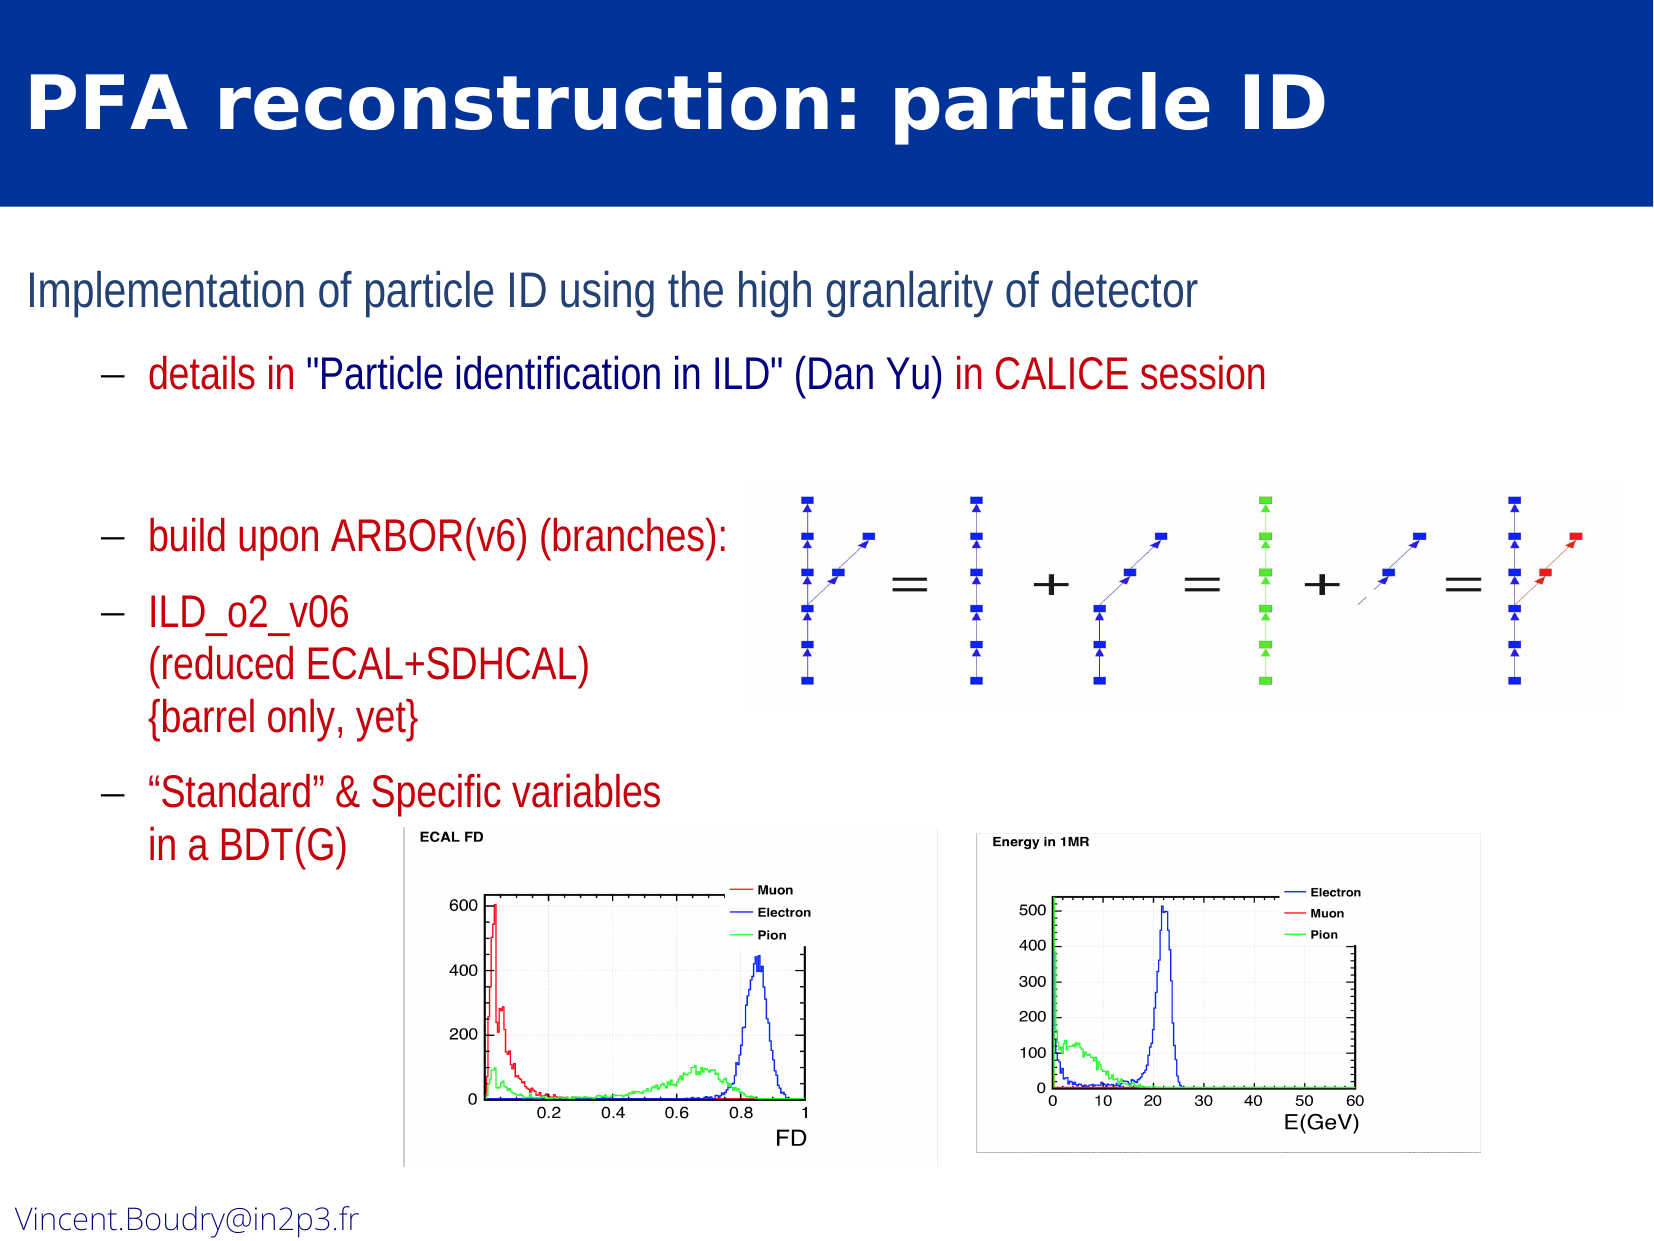

# PFA reconstruction: particle ID
Implementation of particle ID using the high granlarity of detector
details in "Particle identification in ILD" (Dan Yu) in CALICE session
build upon ARBOR(v6) (branches):
ILD_o2_v06
(reduced ECAL+SDHCAL)
{barrel only, yet}
“Standard” & Specific variables
in a BDT(G)